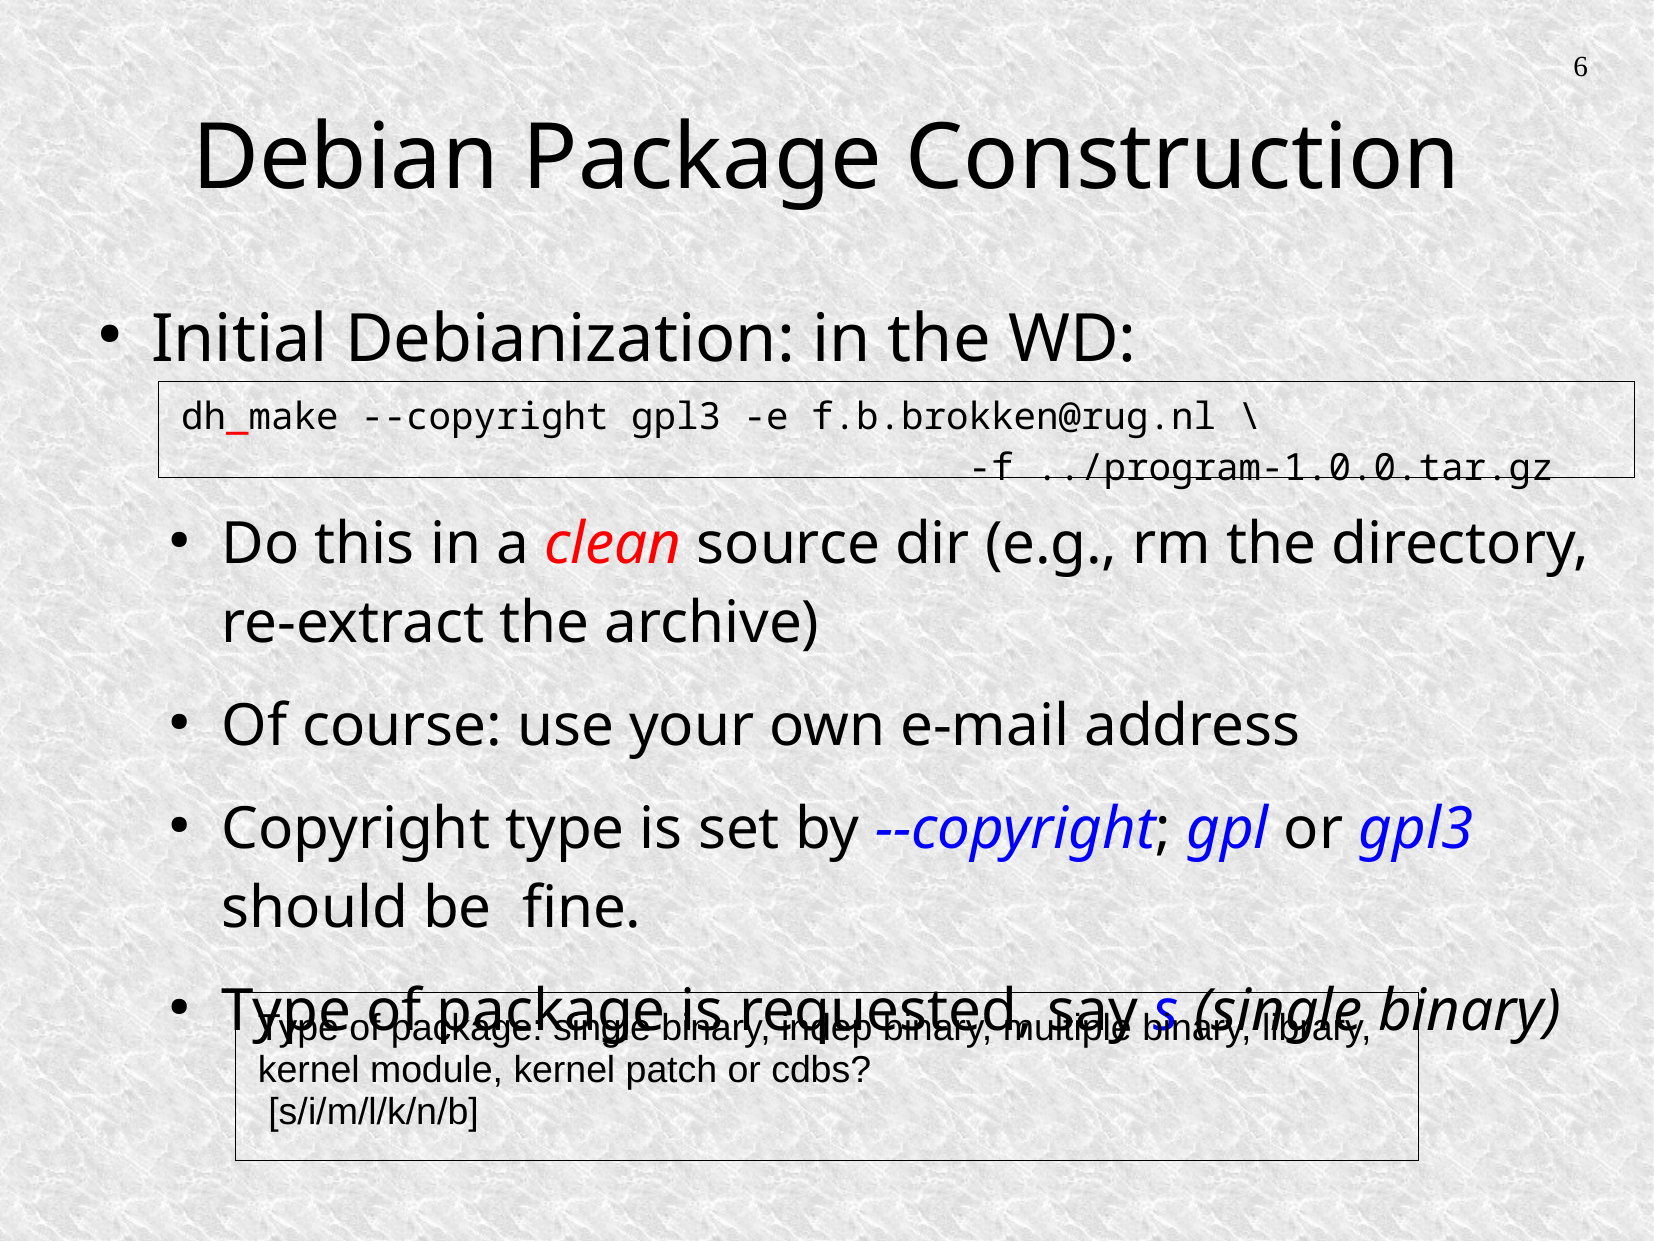

6
# Debian Package Construction
Initial Debianization: in the WD:
Do this in a clean source dir (e.g., rm the directory,
re-extract the archive)
Of course: use your own e-mail address
Copyright type is set by --copyright; gpl or gpl3 should be fine.
Type of package is requested, say s (single binary)
dh_make --copyright gpl3 -e f.b.brokken@rug.nl \
 -f ../program-1.0.0.tar.gz
Type of package: single binary, indep binary, multiple binary, library,
kernel module, kernel patch or cdbs?
 [s/i/m/l/k/n/b]